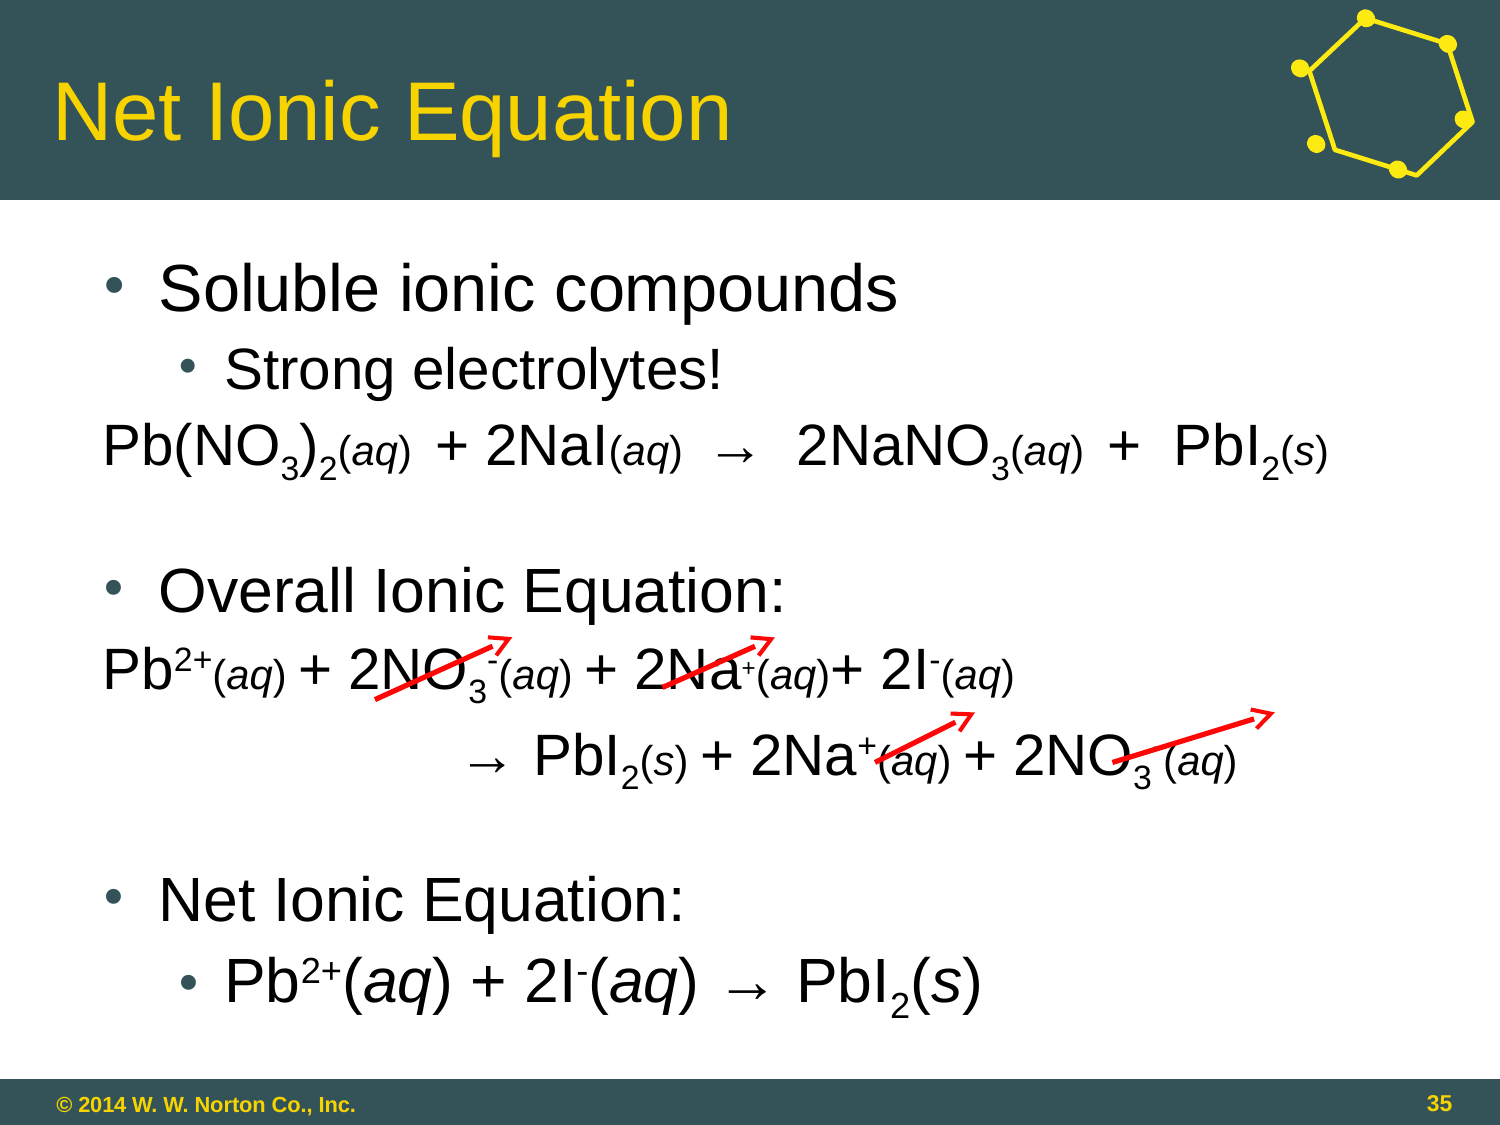

Net Ionic Equation
# Soluble ionic compounds
Strong electrolytes!
Pb(NO3)2(aq) + 2NaI(aq) → 2NaNO3(aq) + PbI2(s)
Overall Ionic Equation:
Pb2+(aq) + 2NO3-(aq) + 2Na+(aq)+ 2I-(aq)
	 			→ PbI2(s) + 2Na+(aq) + 2NO3-(aq)
Net Ionic Equation:
Pb2+(aq) + 2I-(aq) → PbI2(s)